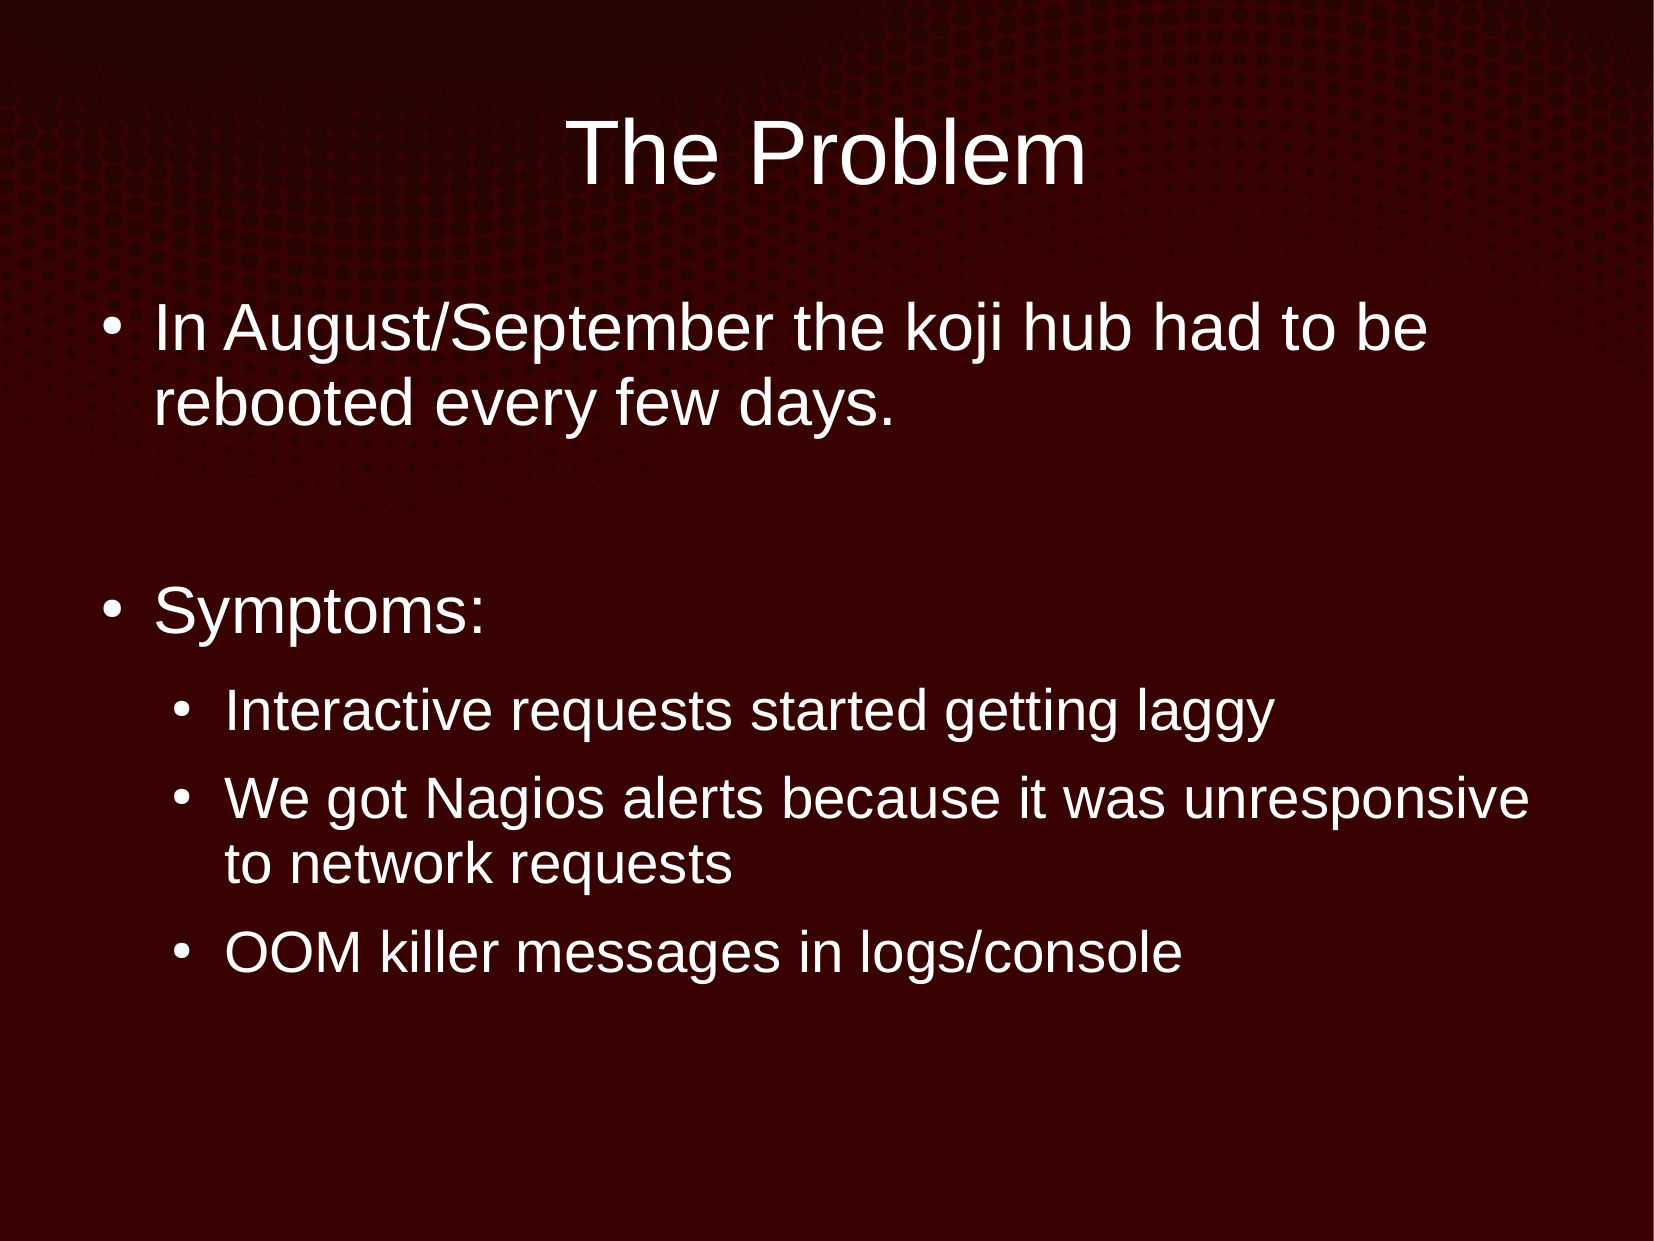

# The Problem
In August/September the koji hub had to be rebooted every few days.
Symptoms:
Interactive requests started getting laggy
We got Nagios alerts because it was unresponsive to network requests
OOM killer messages in logs/console